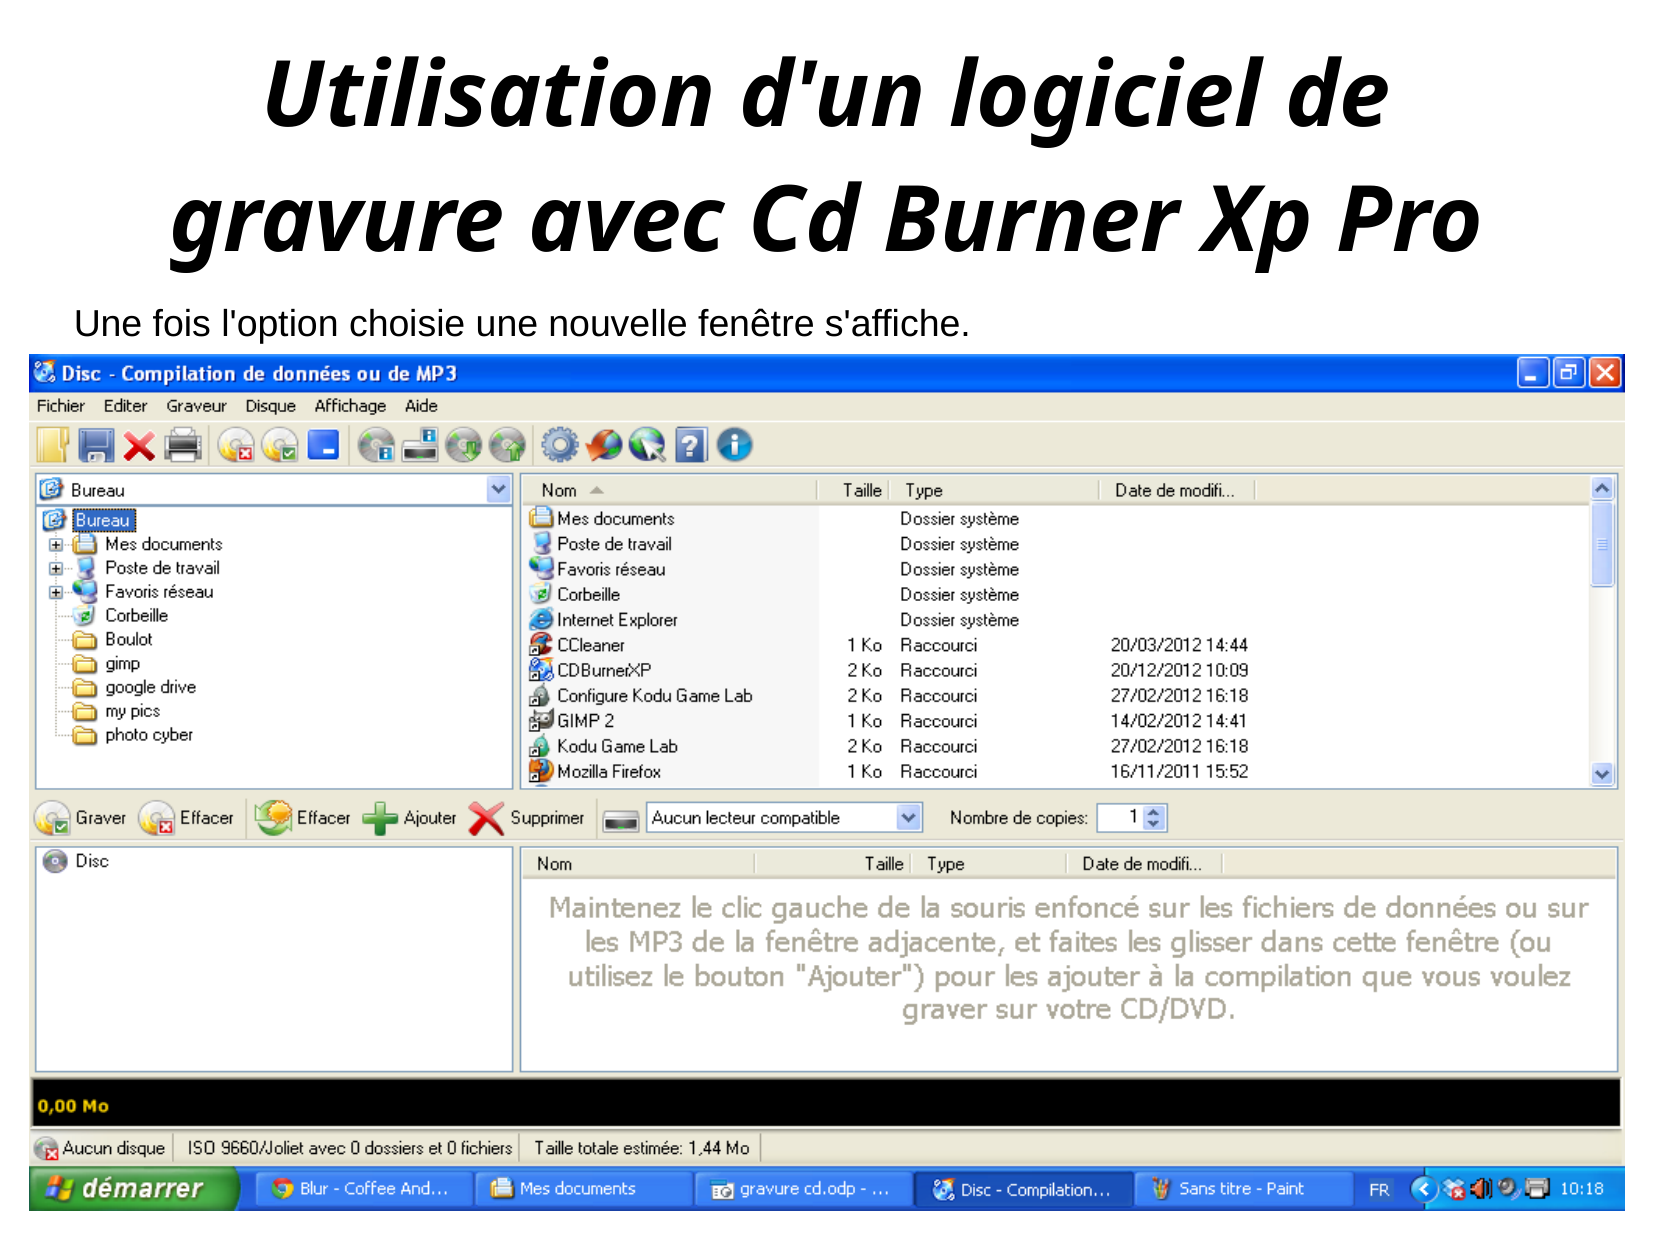

# Utilisation d'un logiciel de gravure avec Cd Burner Xp Pro
Une fois l'option choisie une nouvelle fenêtre s'affiche.